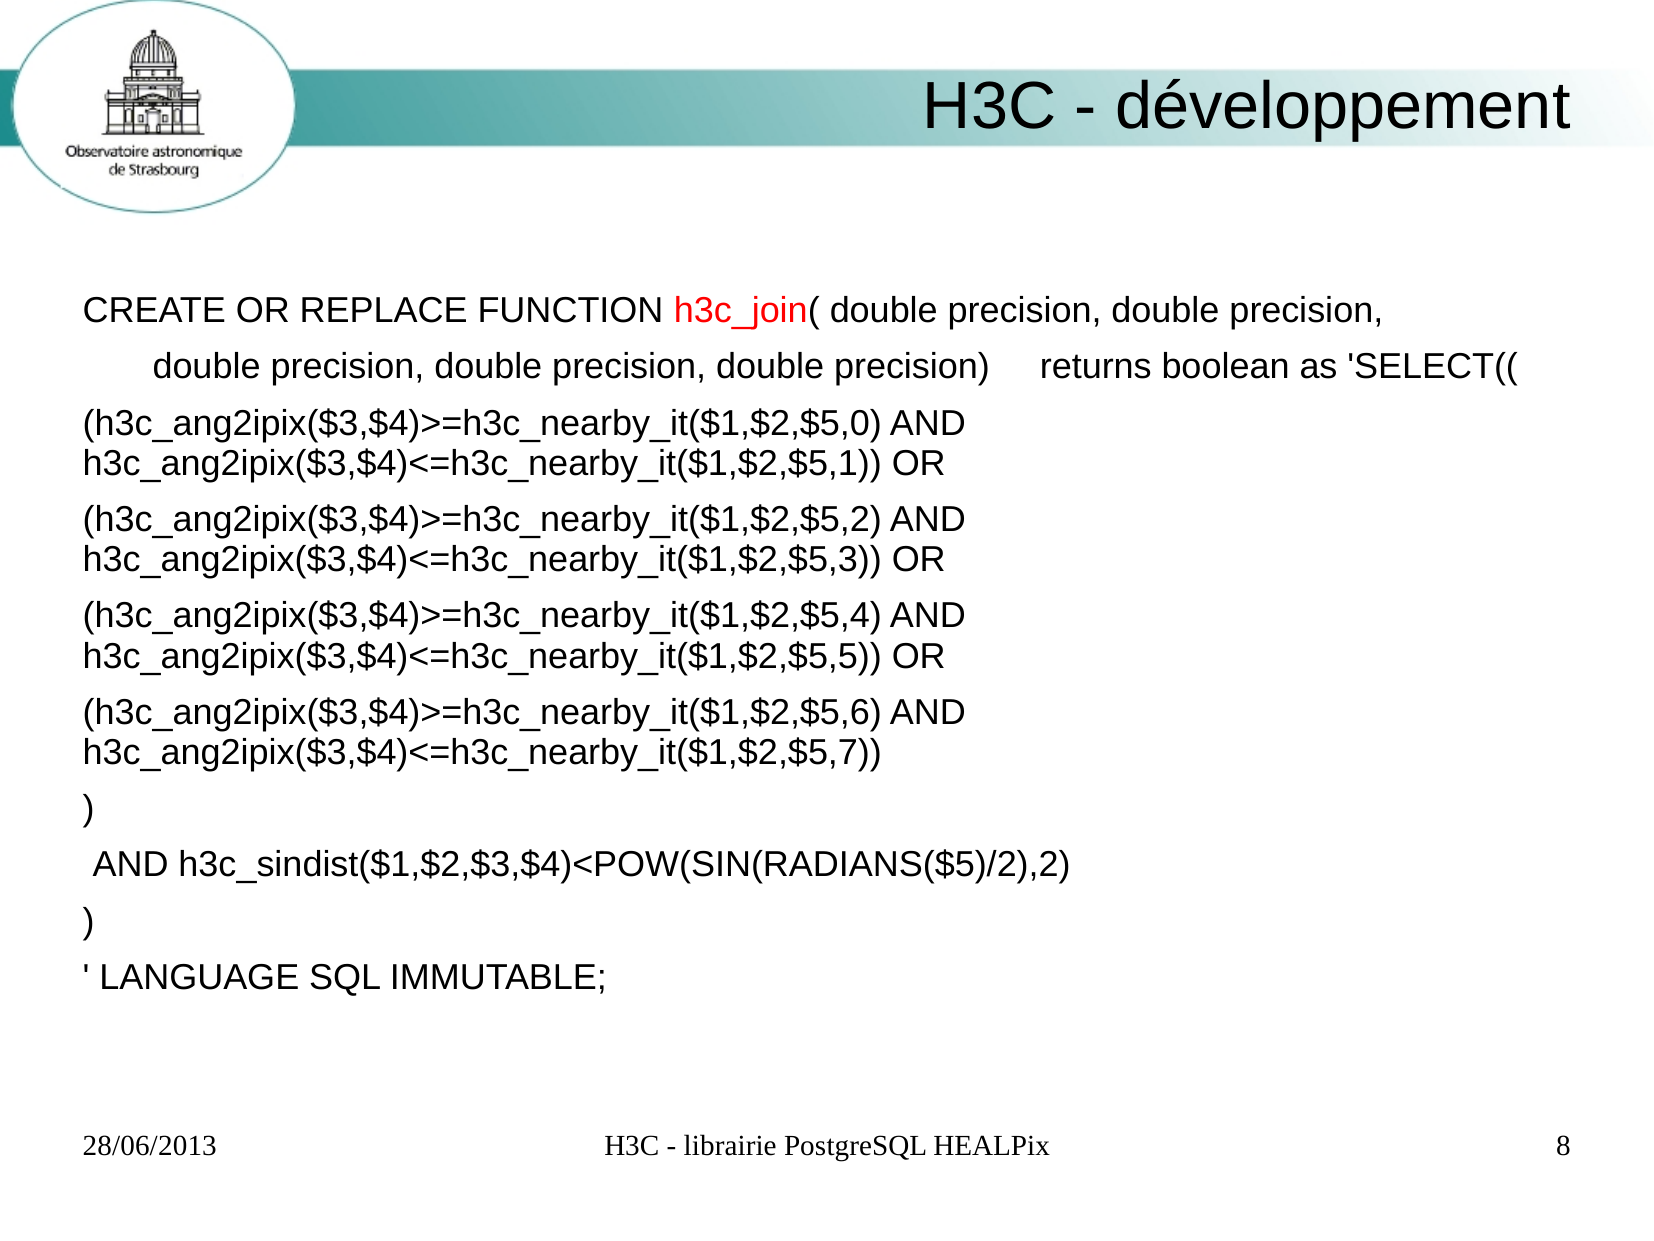

# H3C - développement
CREATE OR REPLACE FUNCTION h3c_join( double precision, double precision,
 double precision, double precision, double precision) returns boolean as 'SELECT((
(h3c_ang2ipix($3,$4)>=h3c_nearby_it($1,$2,$5,0) AND h3c_ang2ipix($3,$4)<=h3c_nearby_it($1,$2,$5,1)) OR
(h3c_ang2ipix($3,$4)>=h3c_nearby_it($1,$2,$5,2) AND h3c_ang2ipix($3,$4)<=h3c_nearby_it($1,$2,$5,3)) OR
(h3c_ang2ipix($3,$4)>=h3c_nearby_it($1,$2,$5,4) AND h3c_ang2ipix($3,$4)<=h3c_nearby_it($1,$2,$5,5)) OR
(h3c_ang2ipix($3,$4)>=h3c_nearby_it($1,$2,$5,6) AND h3c_ang2ipix($3,$4)<=h3c_nearby_it($1,$2,$5,7))
)
 AND h3c_sindist($1,$2,$3,$4)<POW(SIN(RADIANS($5)/2),2)
)
' LANGUAGE SQL IMMUTABLE;
28/06/2013
H3C - librairie PostgreSQL HEALPix
8